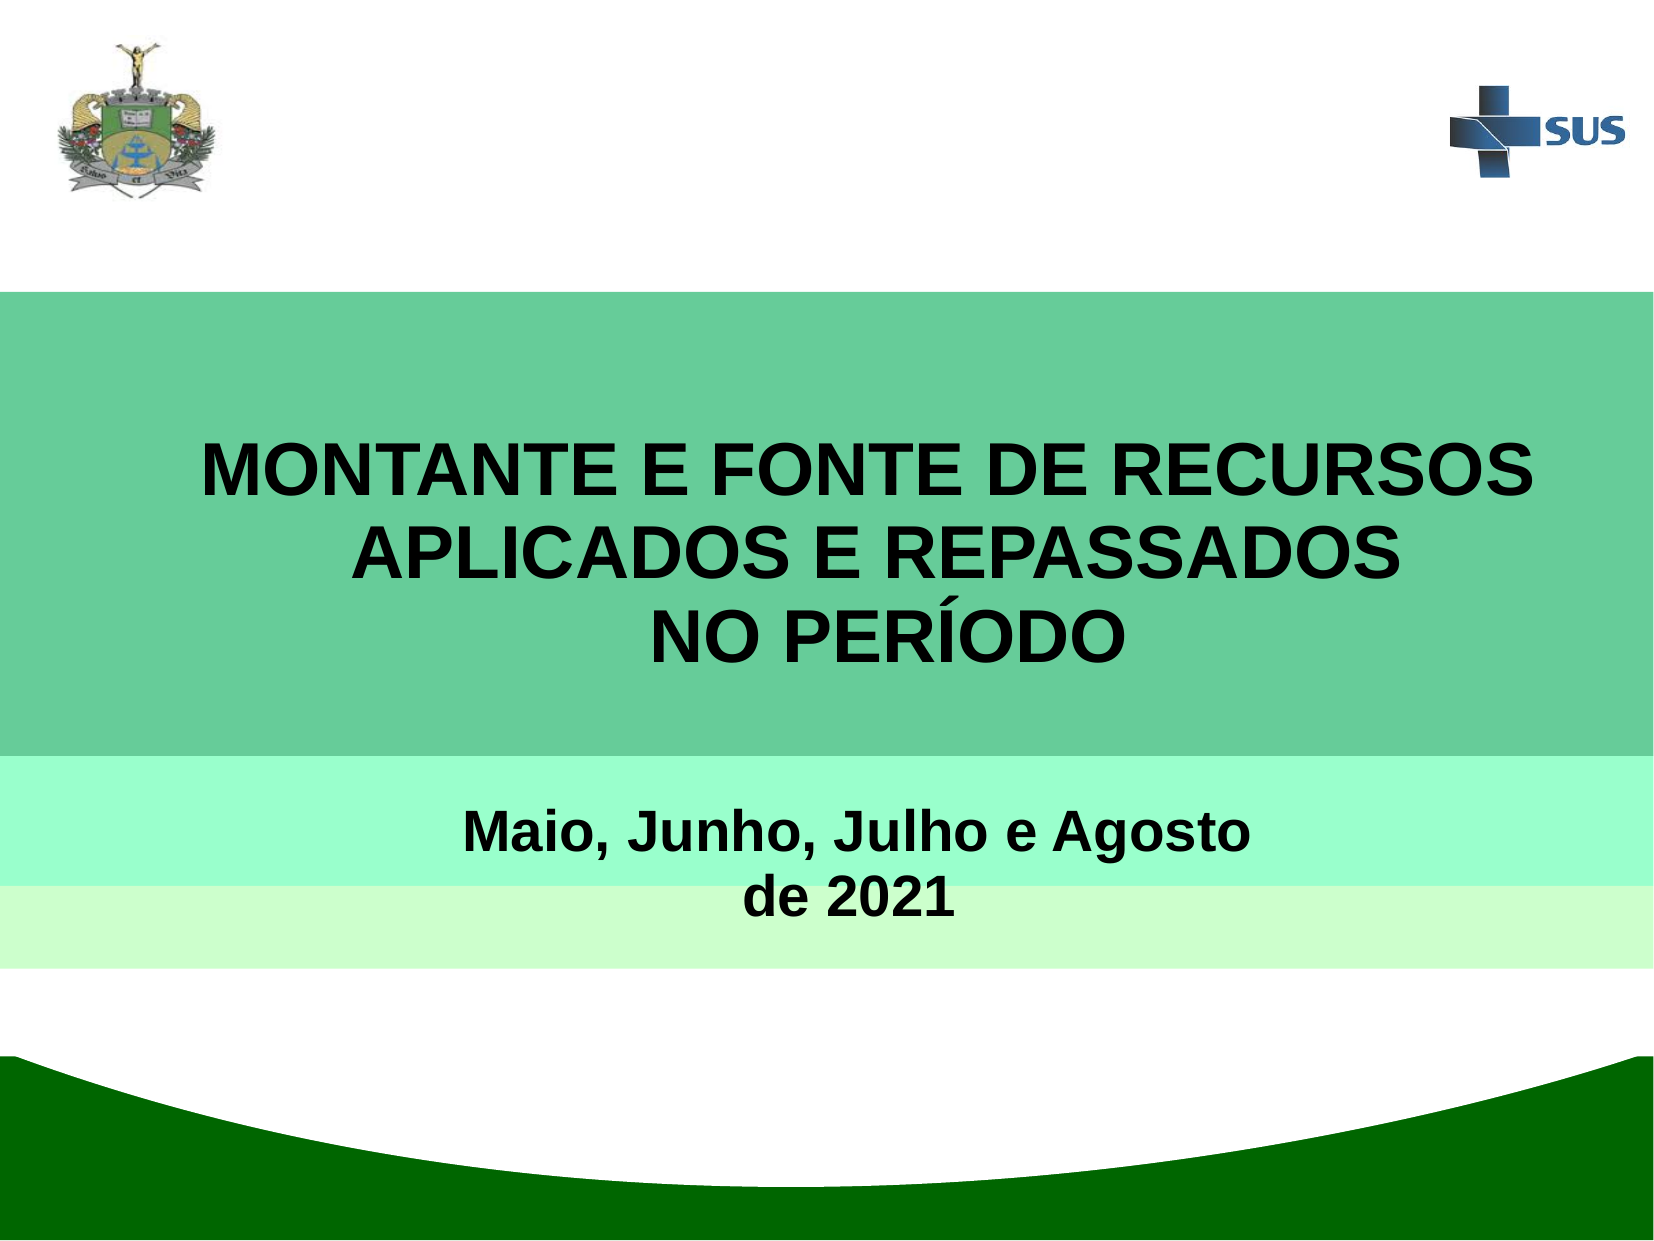

MONTANTE E FONTE DE RECURSOS APLICADOS E REPASSADOS
 NO PERÍODO
 Maio, Junho, Julho e Agosto de 2021